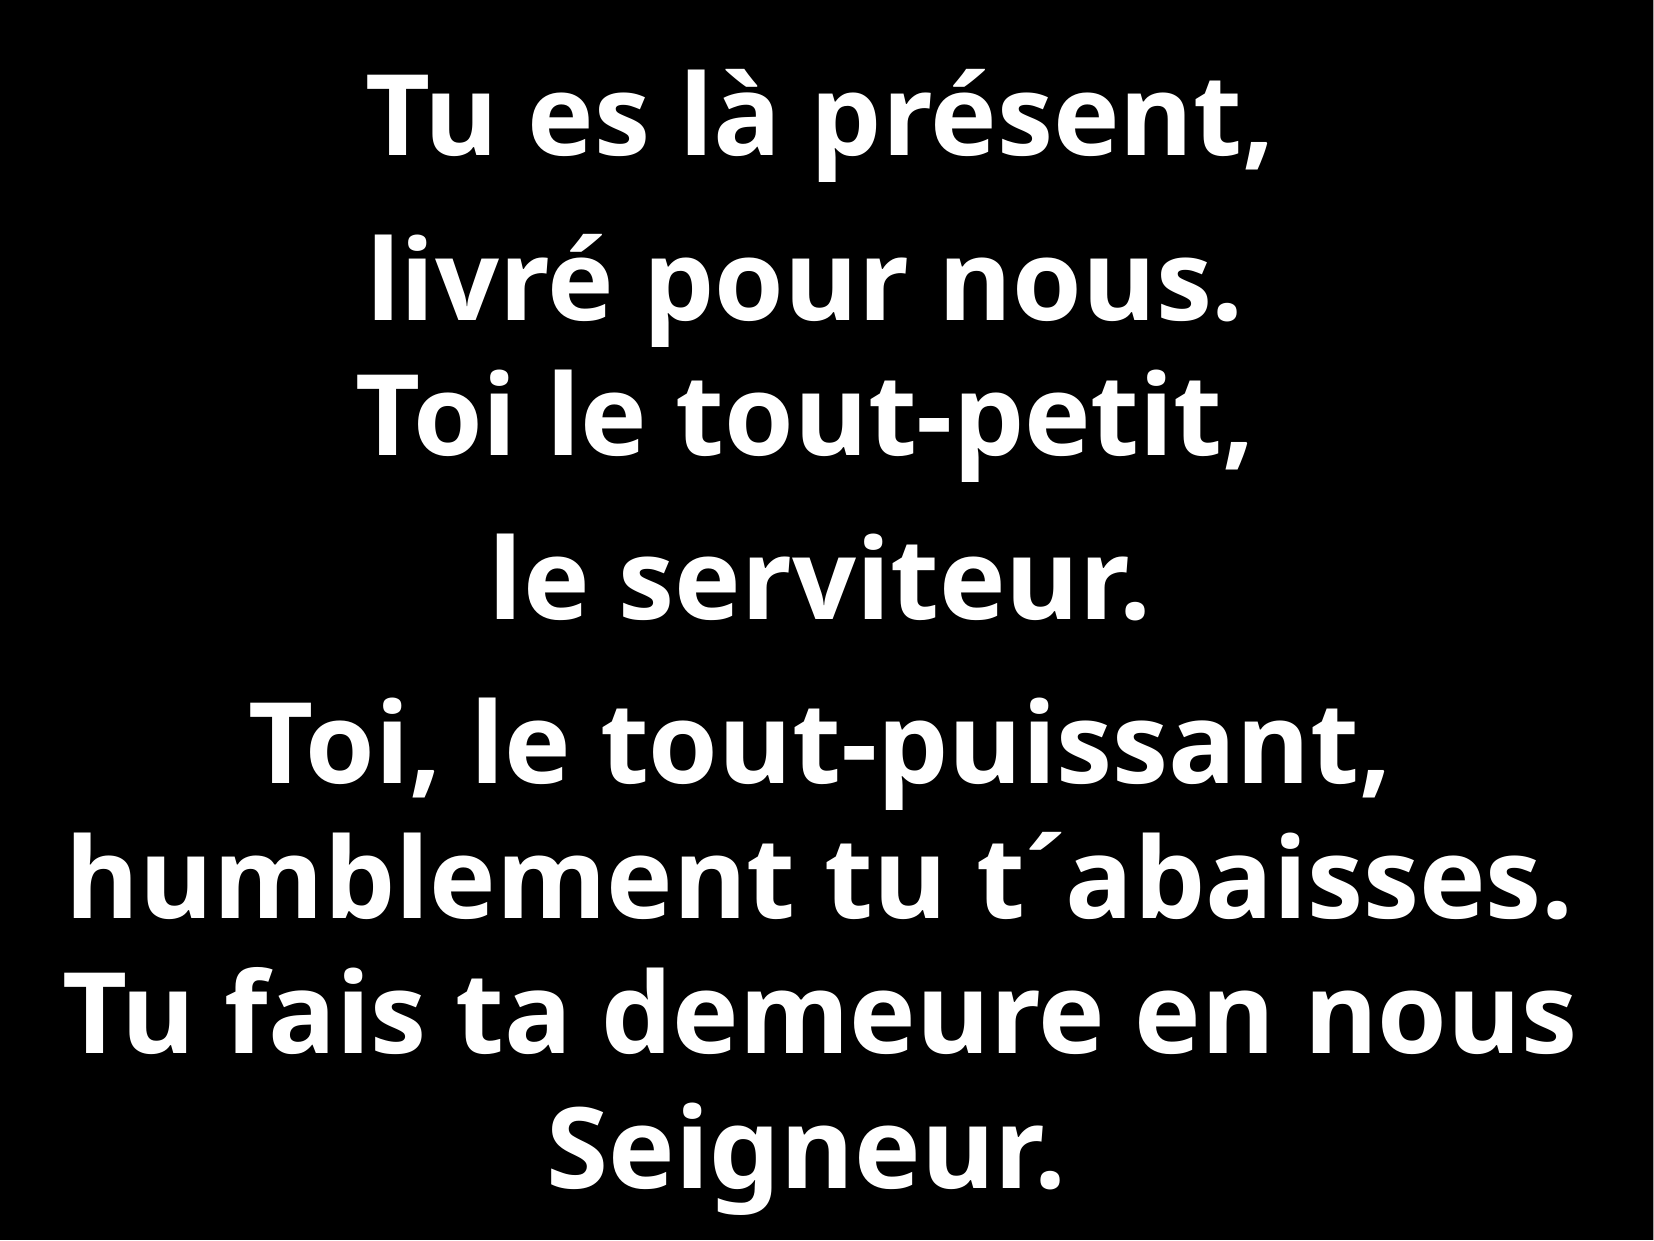

# Tu es là présent,
livré pour nous. 
Toi le tout-petit,
le serviteur.
Toi, le tout-puissant, humblement tu t´abaisses.
Tu fais ta demeure en nous Seigneur.